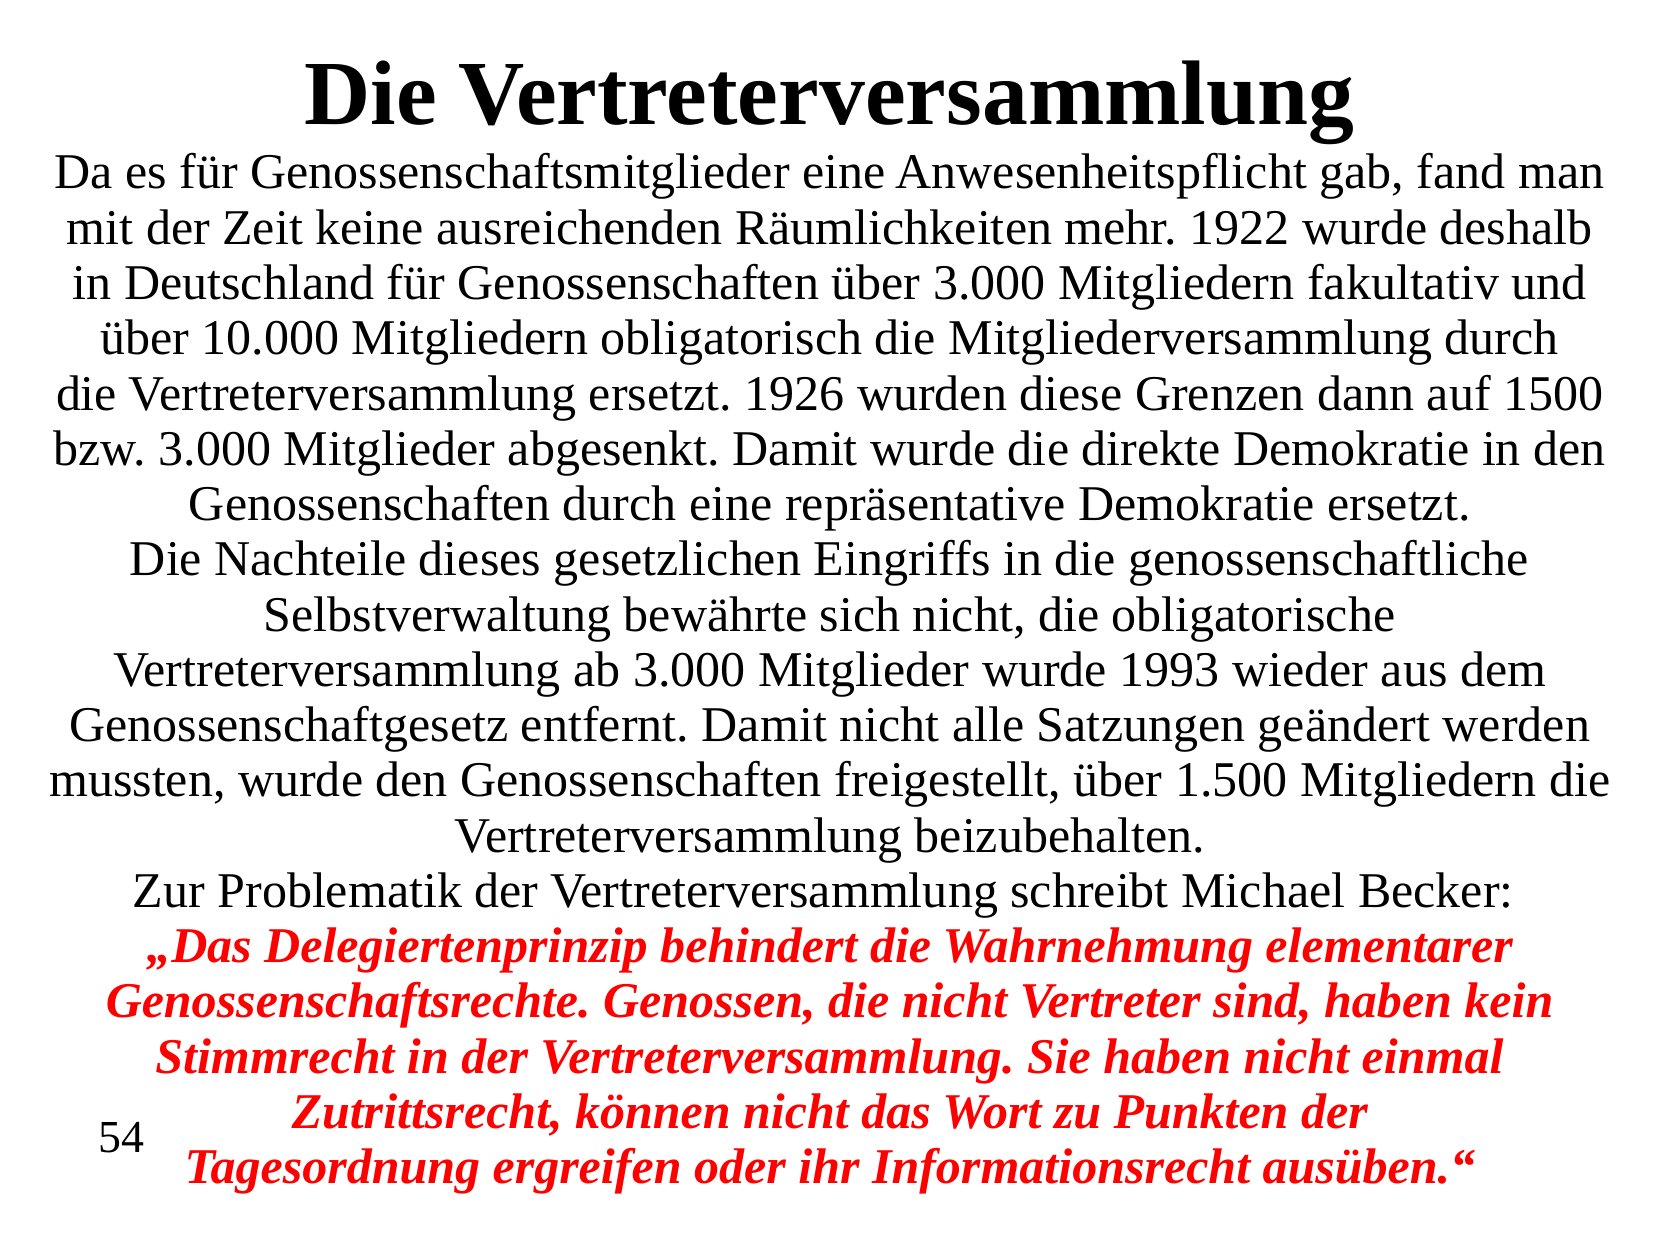

Die Vertreterversammlung
Da es für Genossenschaftsmitglieder eine Anwesenheitspflicht gab, fand man mit der Zeit keine ausreichenden Räumlichkeiten mehr. 1922 wurde deshalb in Deutschland für Genossenschaften über 3.000 Mitgliedern fakultativ und über 10.000 Mitgliedern obligatorisch die Mitgliederversammlung durch
die Vertreterversammlung ersetzt. 1926 wurden diese Grenzen dann auf 1500 bzw. 3.000 Mitglieder abgesenkt. Damit wurde die direkte Demokratie in den Genossenschaften durch eine repräsentative Demokratie ersetzt.
Die Nachteile dieses gesetzlichen Eingriffs in die genossenschaftliche Selbstverwaltung bewährte sich nicht, die obligatorische Vertreterversammlung ab 3.000 Mitglieder wurde 1993 wieder aus dem Genossenschaftgesetz entfernt. Damit nicht alle Satzungen geändert werden mussten, wurde den Genossenschaften freigestellt, über 1.500 Mitgliedern die Vertreterversammlung beizubehalten.
Zur Problematik der Vertreterversammlung schreibt Michael Becker:
„Das Delegiertenprinzip behindert die Wahrnehmung elementarer Genossenschaftsrechte. Genossen, die nicht Vertreter sind, haben kein Stimmrecht in der Vertreterversammlung. Sie haben nicht einmal Zutrittsrecht, können nicht das Wort zu Punkten der
Tagesordnung ergreifen oder ihr Informationsrecht ausüben.“